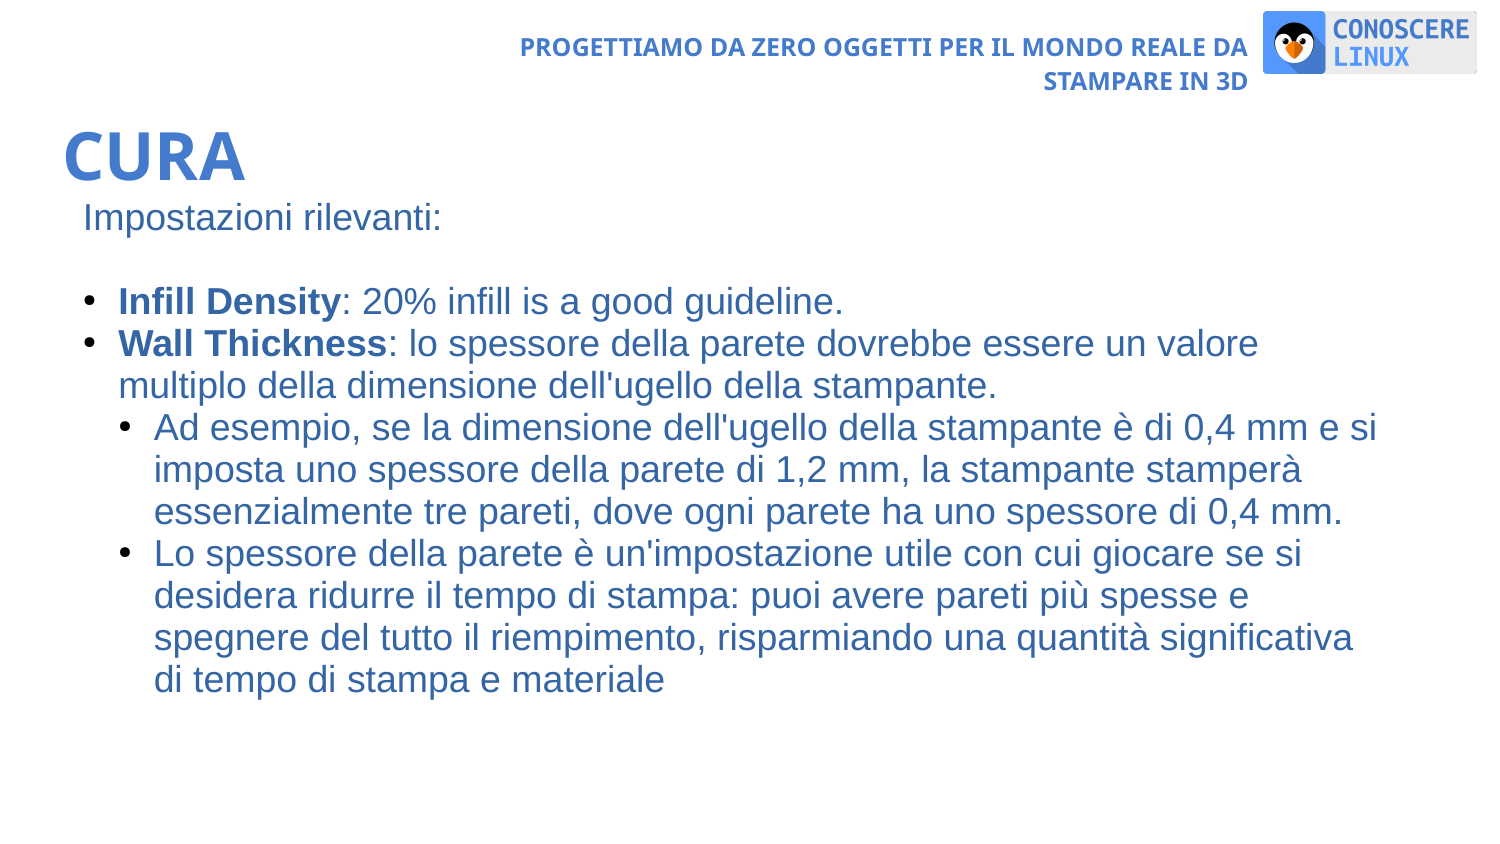

PROGETTIAMO DA ZERO OGGETTI PER IL MONDO REALE DA STAMPARE IN 3D
CURA
Impostazioni rilevanti:
Infill Density: 20% infill is a good guideline.
Wall Thickness: lo spessore della parete dovrebbe essere un valore multiplo della dimensione dell'ugello della stampante.
Ad esempio, se la dimensione dell'ugello della stampante è di 0,4 mm e si imposta uno spessore della parete di 1,2 mm, la stampante stamperà essenzialmente tre pareti, dove ogni parete ha uno spessore di 0,4 mm.
Lo spessore della parete è un'impostazione utile con cui giocare se si desidera ridurre il tempo di stampa: puoi avere pareti più spesse e spegnere del tutto il riempimento, risparmiando una quantità significativa di tempo di stampa e materiale